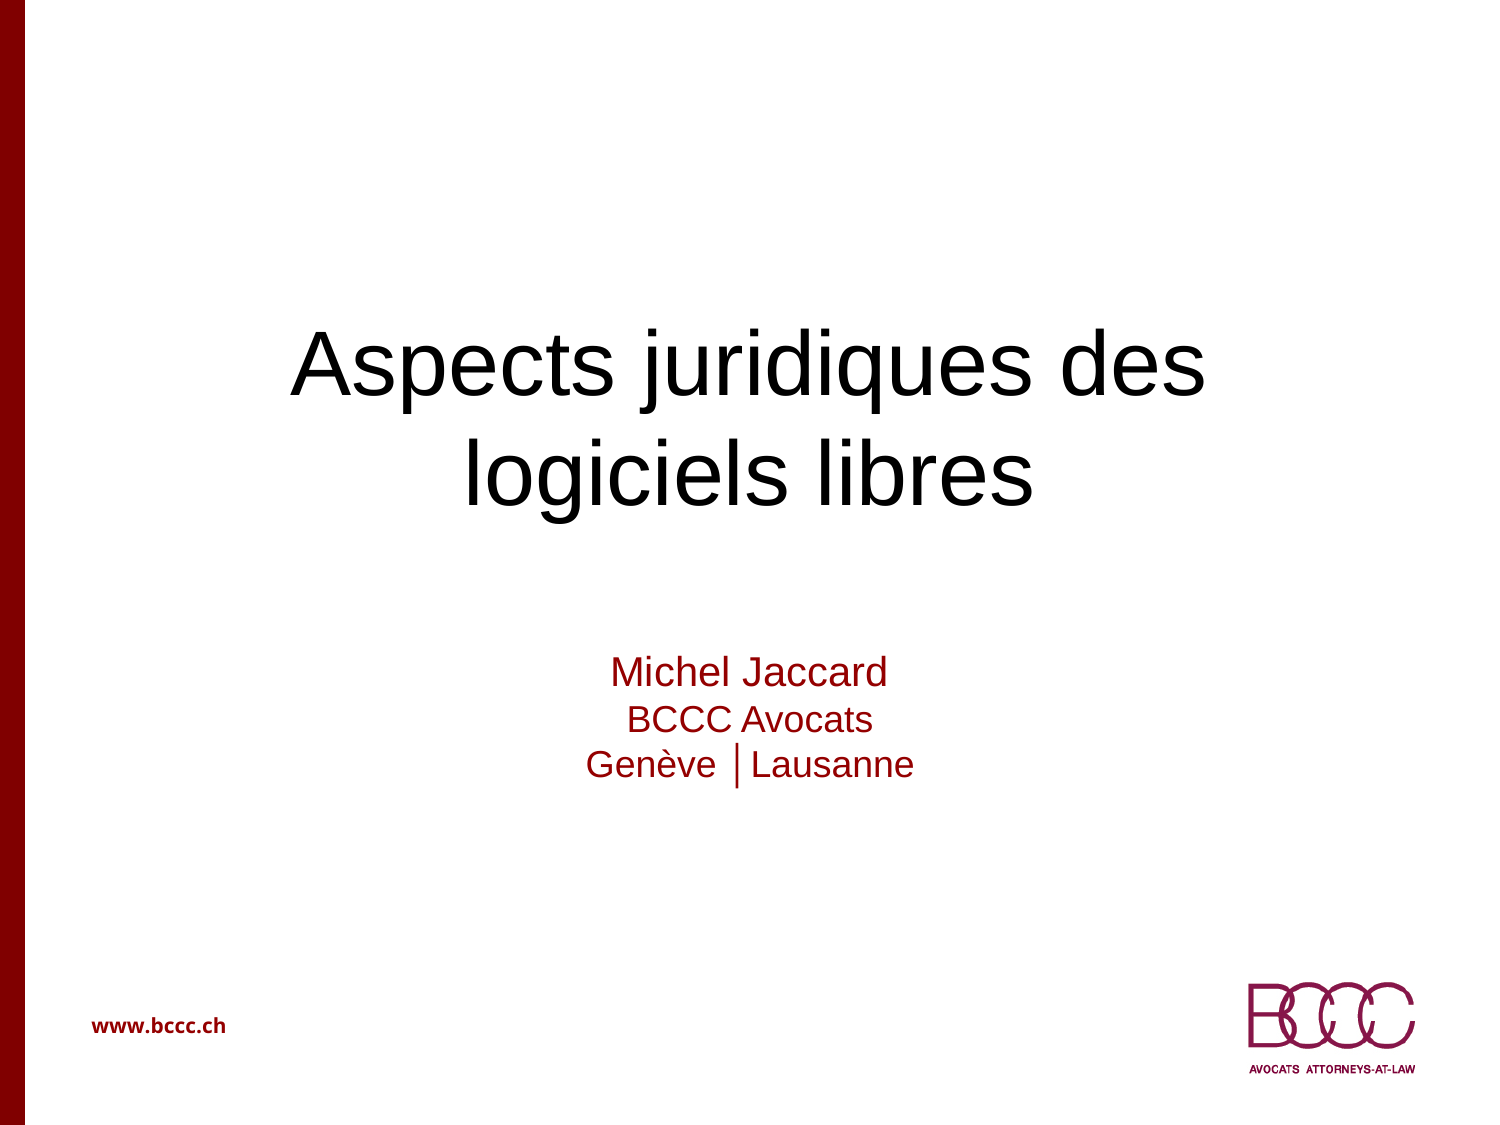

# Aspects juridiques des logiciels libres
Michel Jaccard
BCCC Avocats
Genève │Lausanne